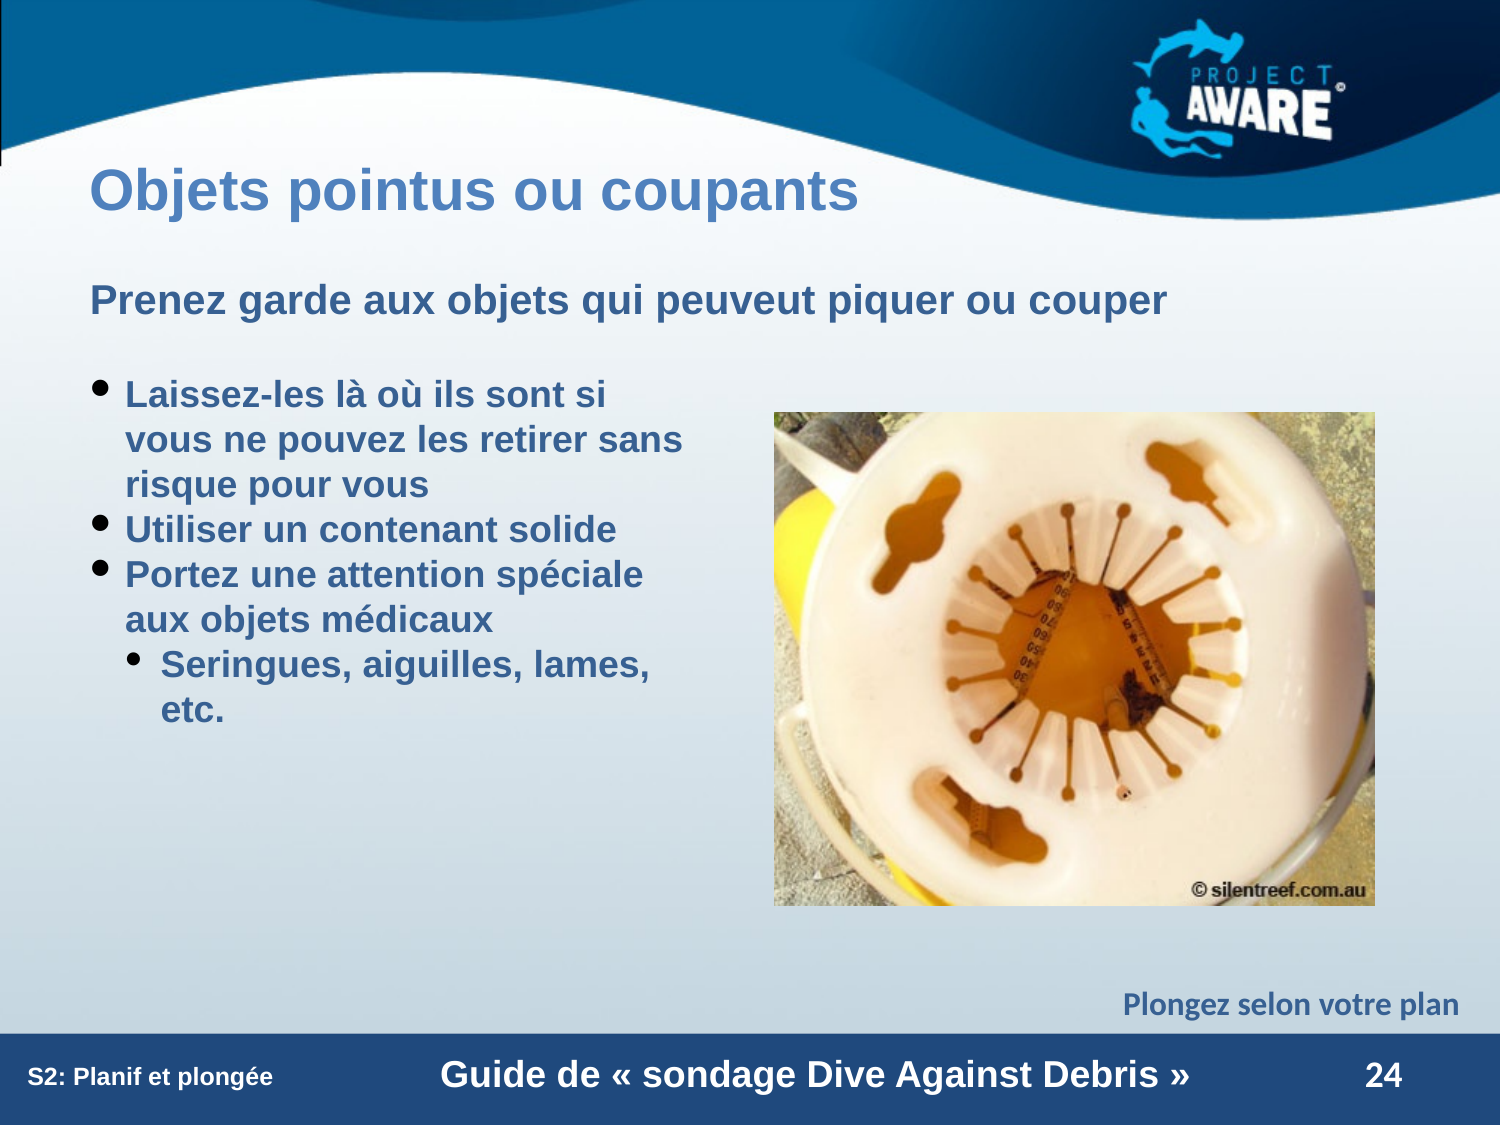

Objets pointus ou coupants
Prenez garde aux objets qui peuveut piquer ou couper
Laissez-les là où ils sont si vous ne pouvez les retirer sans risque pour vous
Utiliser un contenant solide
Portez une attention spéciale aux objets médicaux
Seringues, aiguilles, lames, etc.
Plongez selon votre plan
Guide de « sondage Dive Against Debris »
S2: Planif et plongée